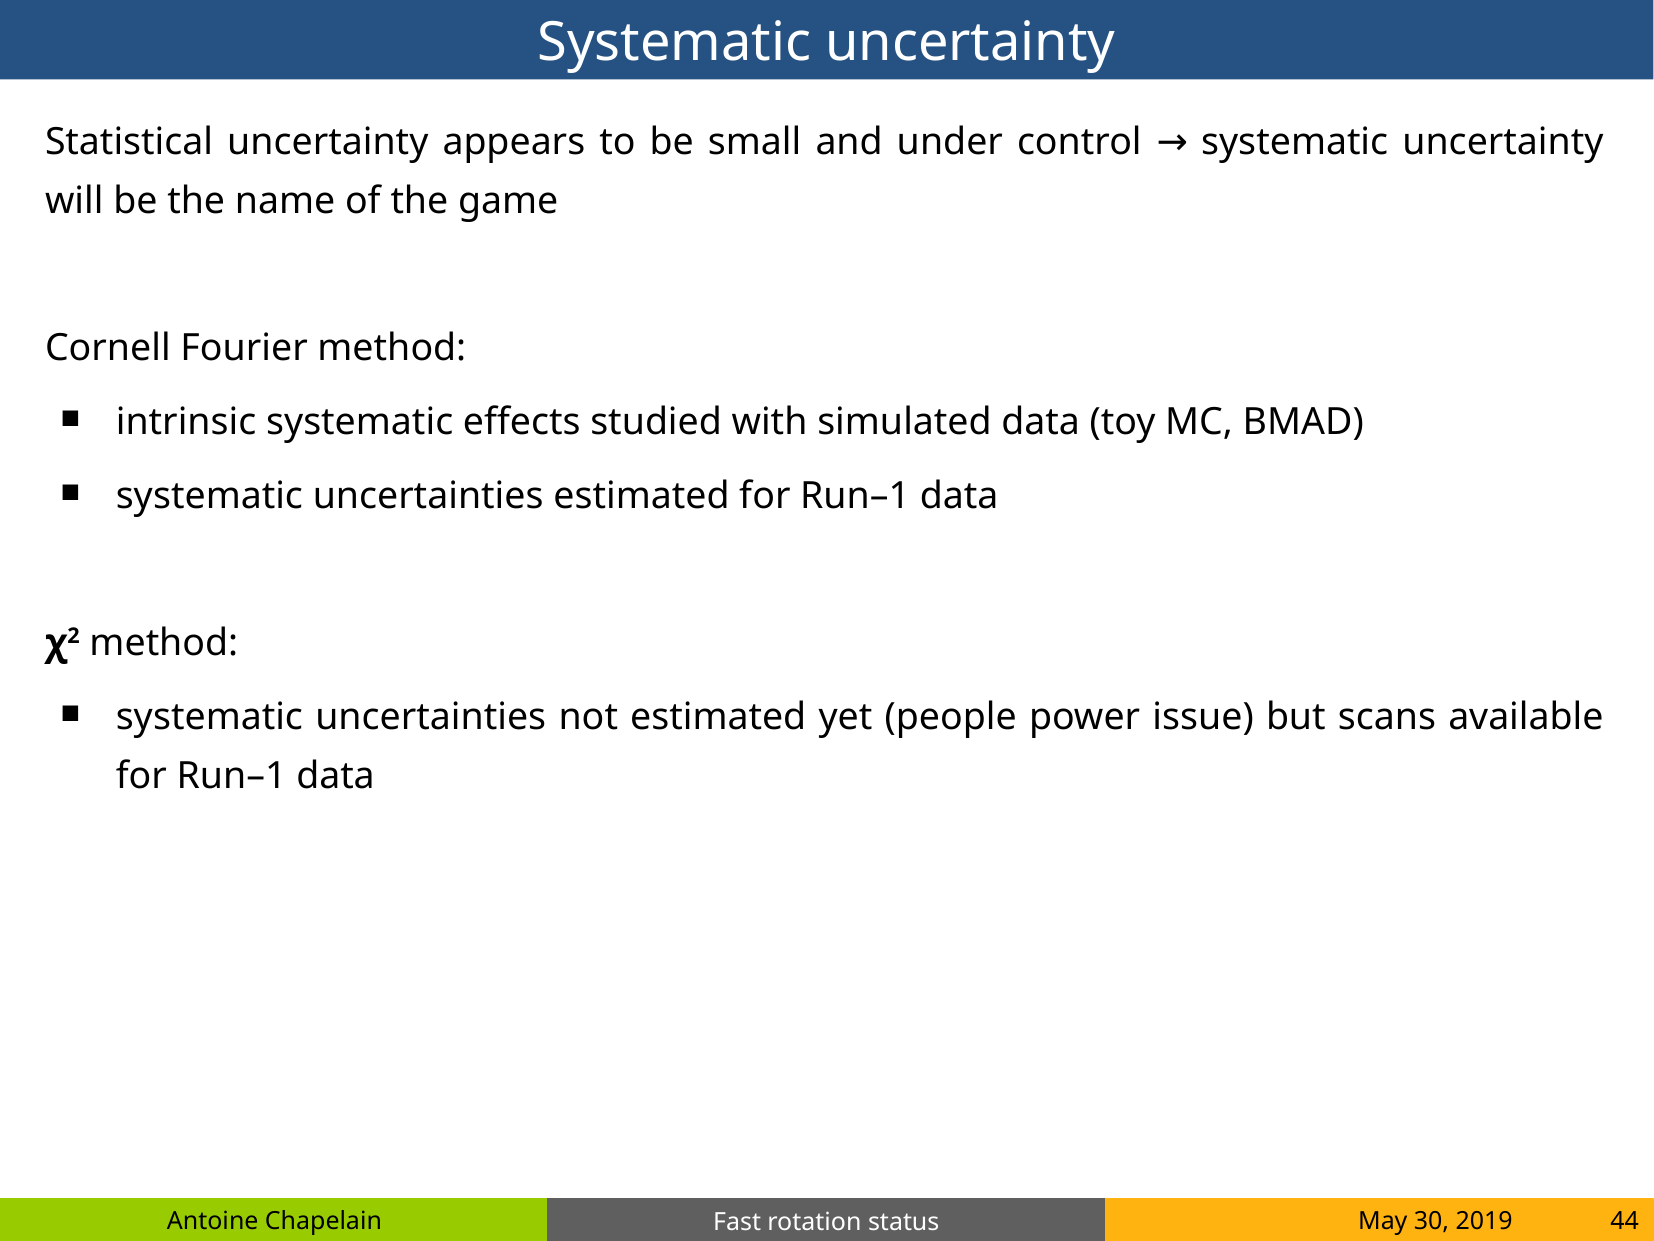

# Systematic uncertainty
Statistical uncertainty appears to be small and under control → systematic uncertainty will be the name of the game
Cornell Fourier method:
intrinsic systematic effects studied with simulated data (toy MC, BMAD)
systematic uncertainties estimated for Run–1 data
χ2 method:
systematic uncertainties not estimated yet (people power issue) but scans available for Run–1 data